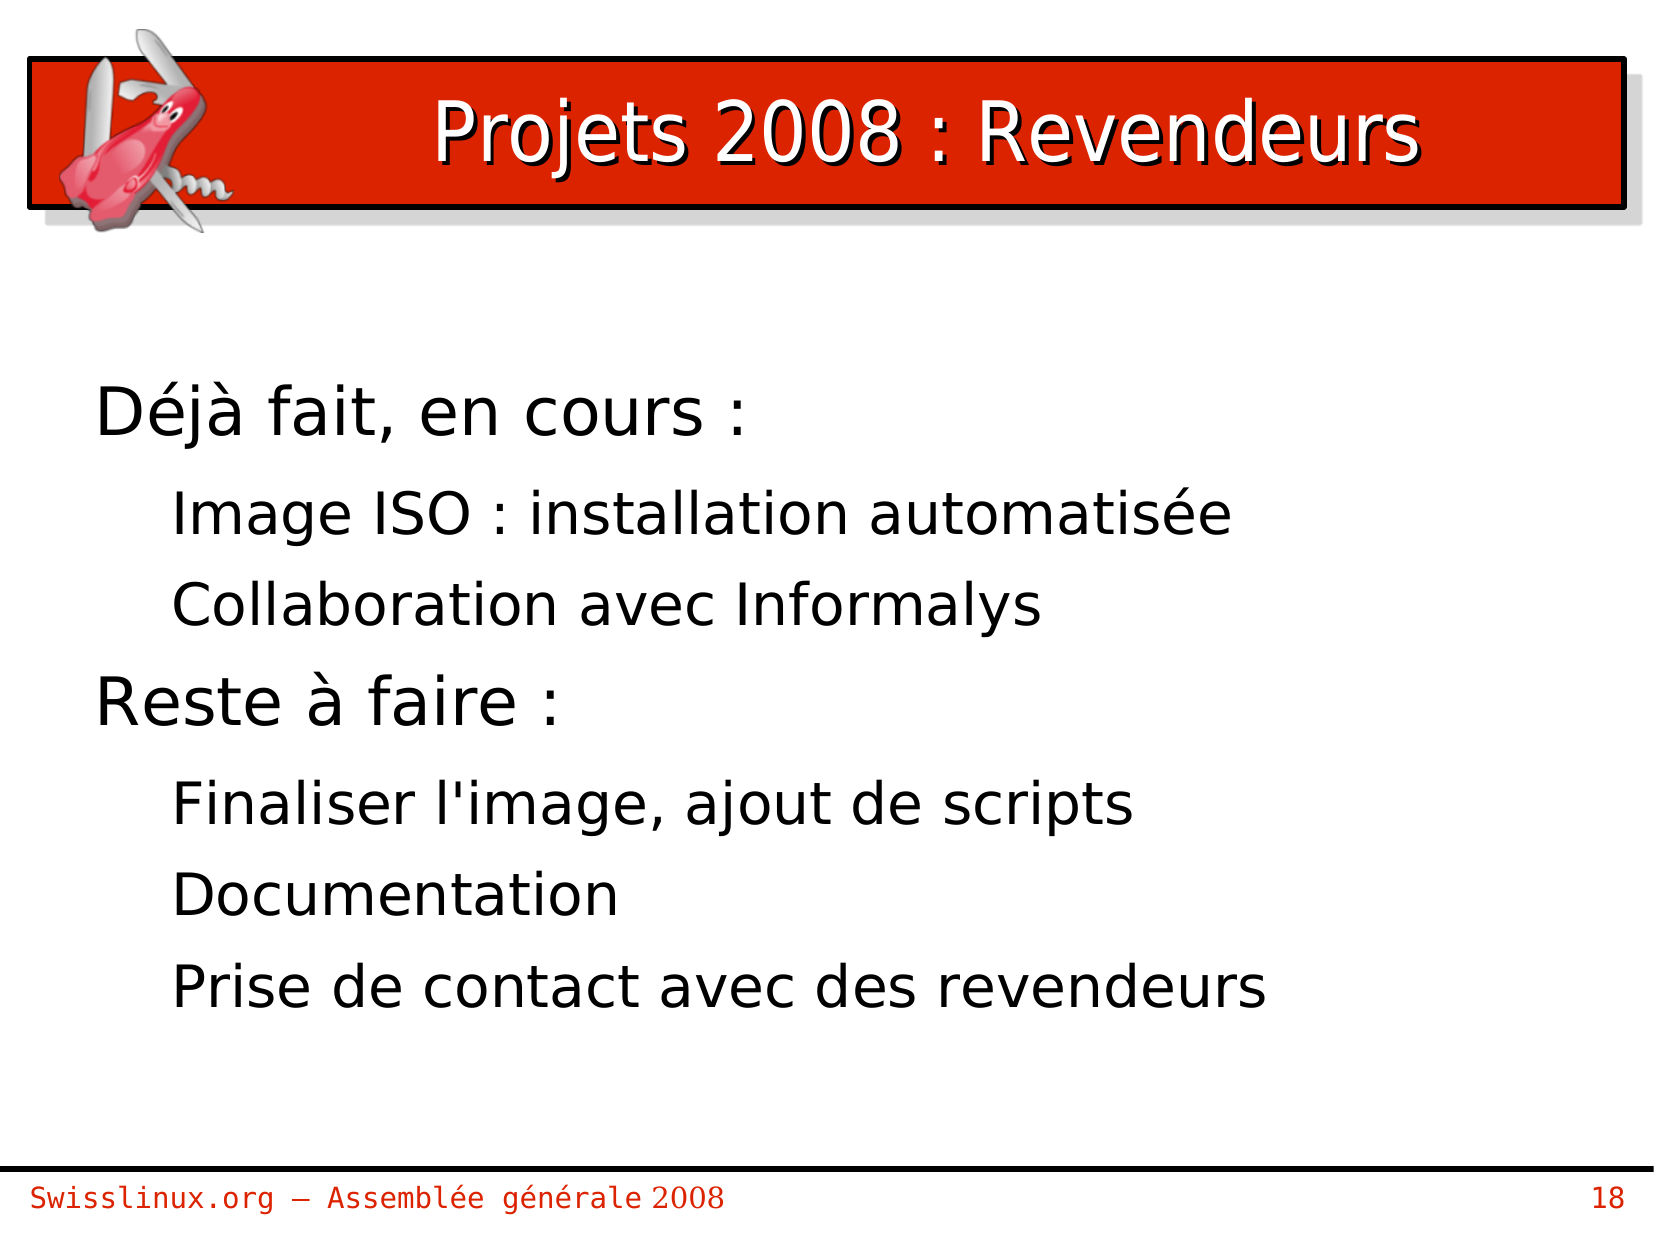

# Projets 2008 : Revendeurs
Déjà fait, en cours :
Image ISO : installation automatisée
Collaboration avec Informalys
Reste à faire :
Finaliser l'image, ajout de scripts
Documentation
Prise de contact avec des revendeurs
26 Janvier 2007
18